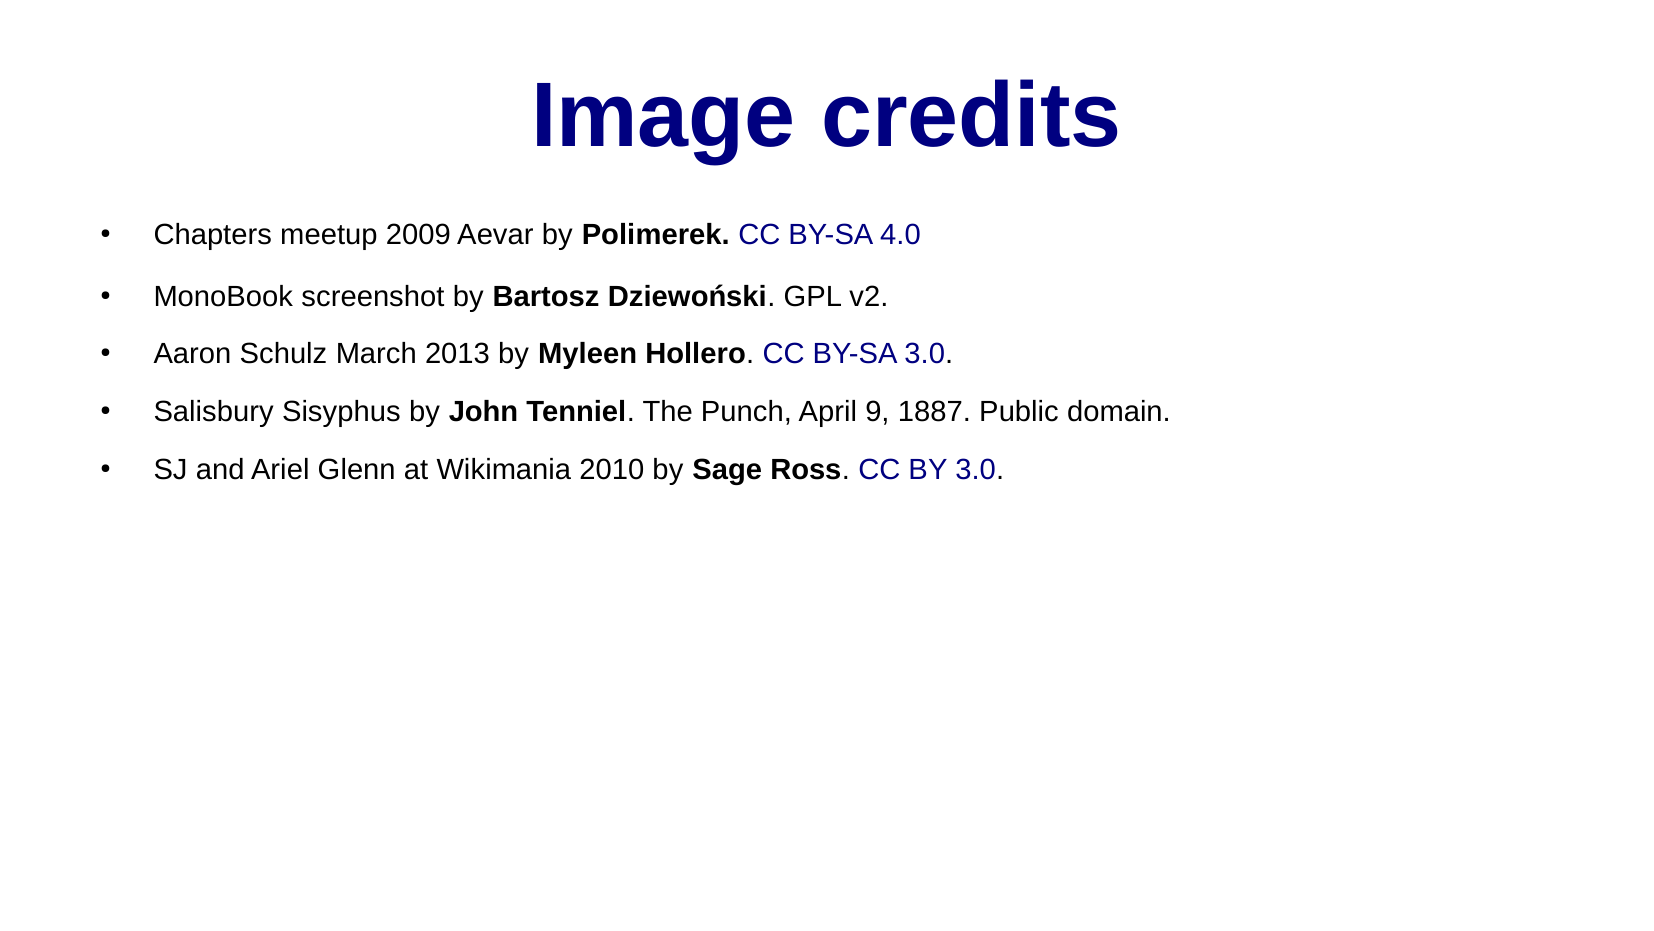

# Image credits
Chapters meetup 2009 Aevar by Polimerek. CC BY-SA 4.0
MonoBook screenshot by Bartosz Dziewoński. GPL v2.
Aaron Schulz March 2013 by Myleen Hollero. CC BY-SA 3.0.
Salisbury Sisyphus by John Tenniel. The Punch, April 9, 1887. Public domain.
SJ and Ariel Glenn at Wikimania 2010 by Sage Ross. CC BY 3.0.